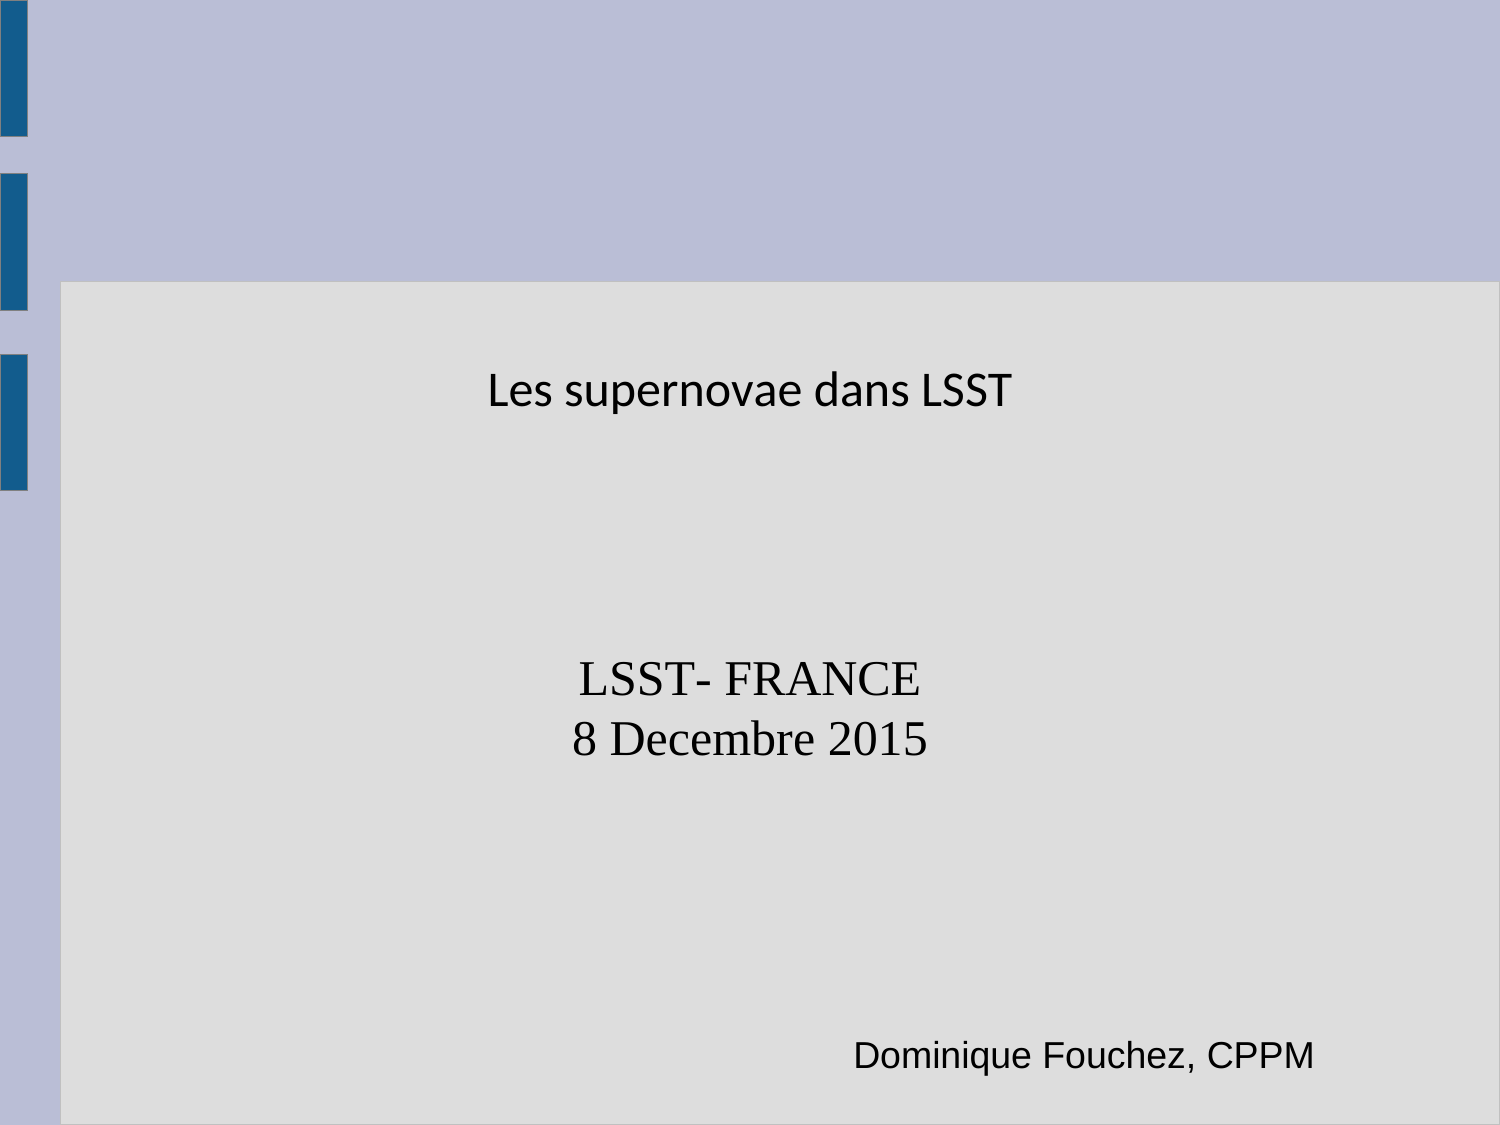

# Les supernovae dans LSST
LSST- FRANCE
8 Decembre 2015
Dominique Fouchez, CPPM